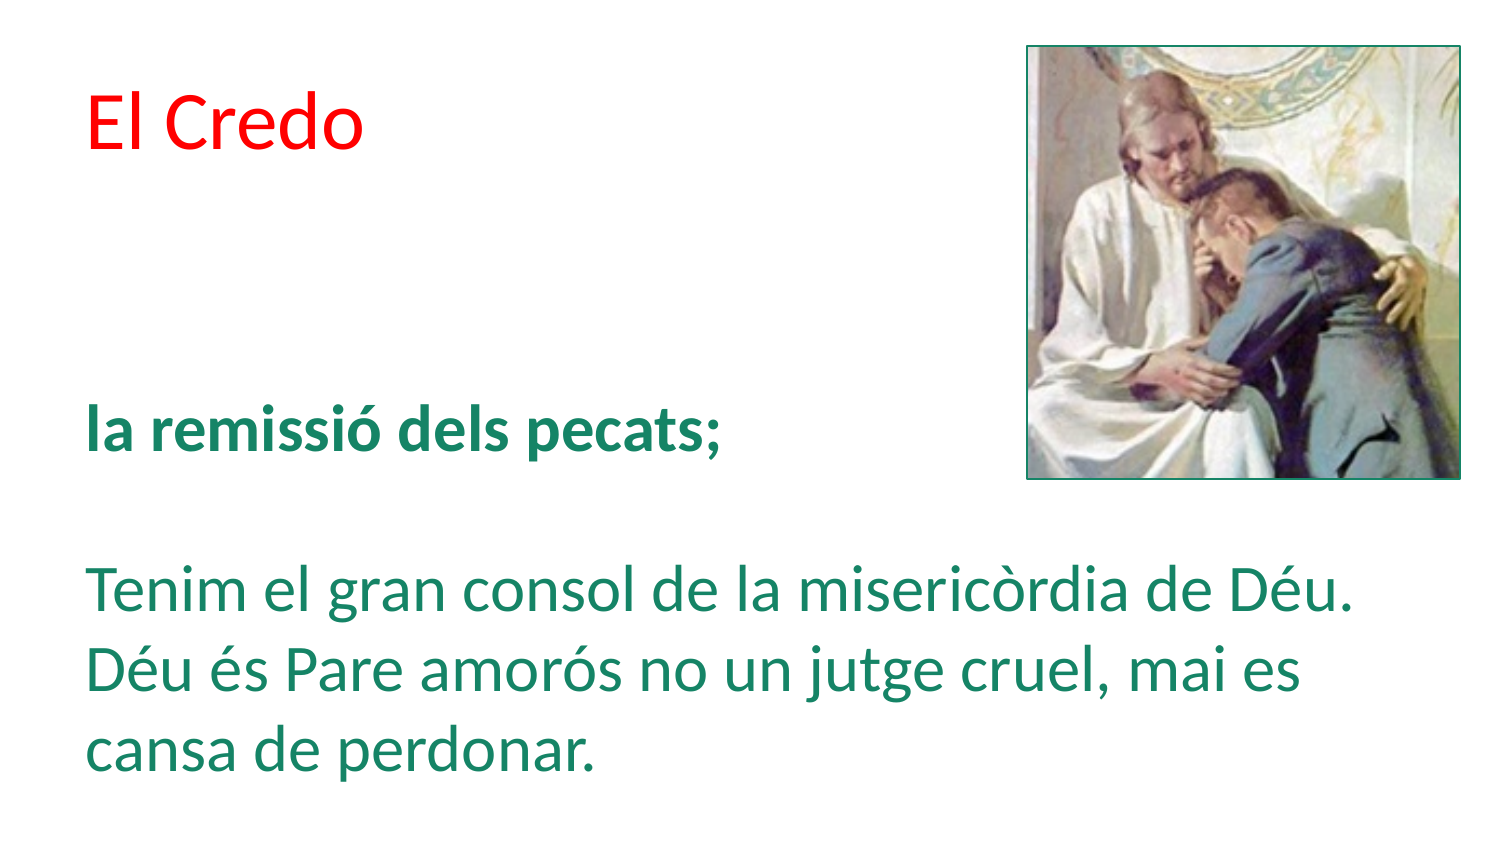

El Credo
la remissió dels pecats;
Tenim el gran consol de la misericòrdia de Déu. Déu és Pare amorós no un jutge cruel, mai es cansa de perdonar.